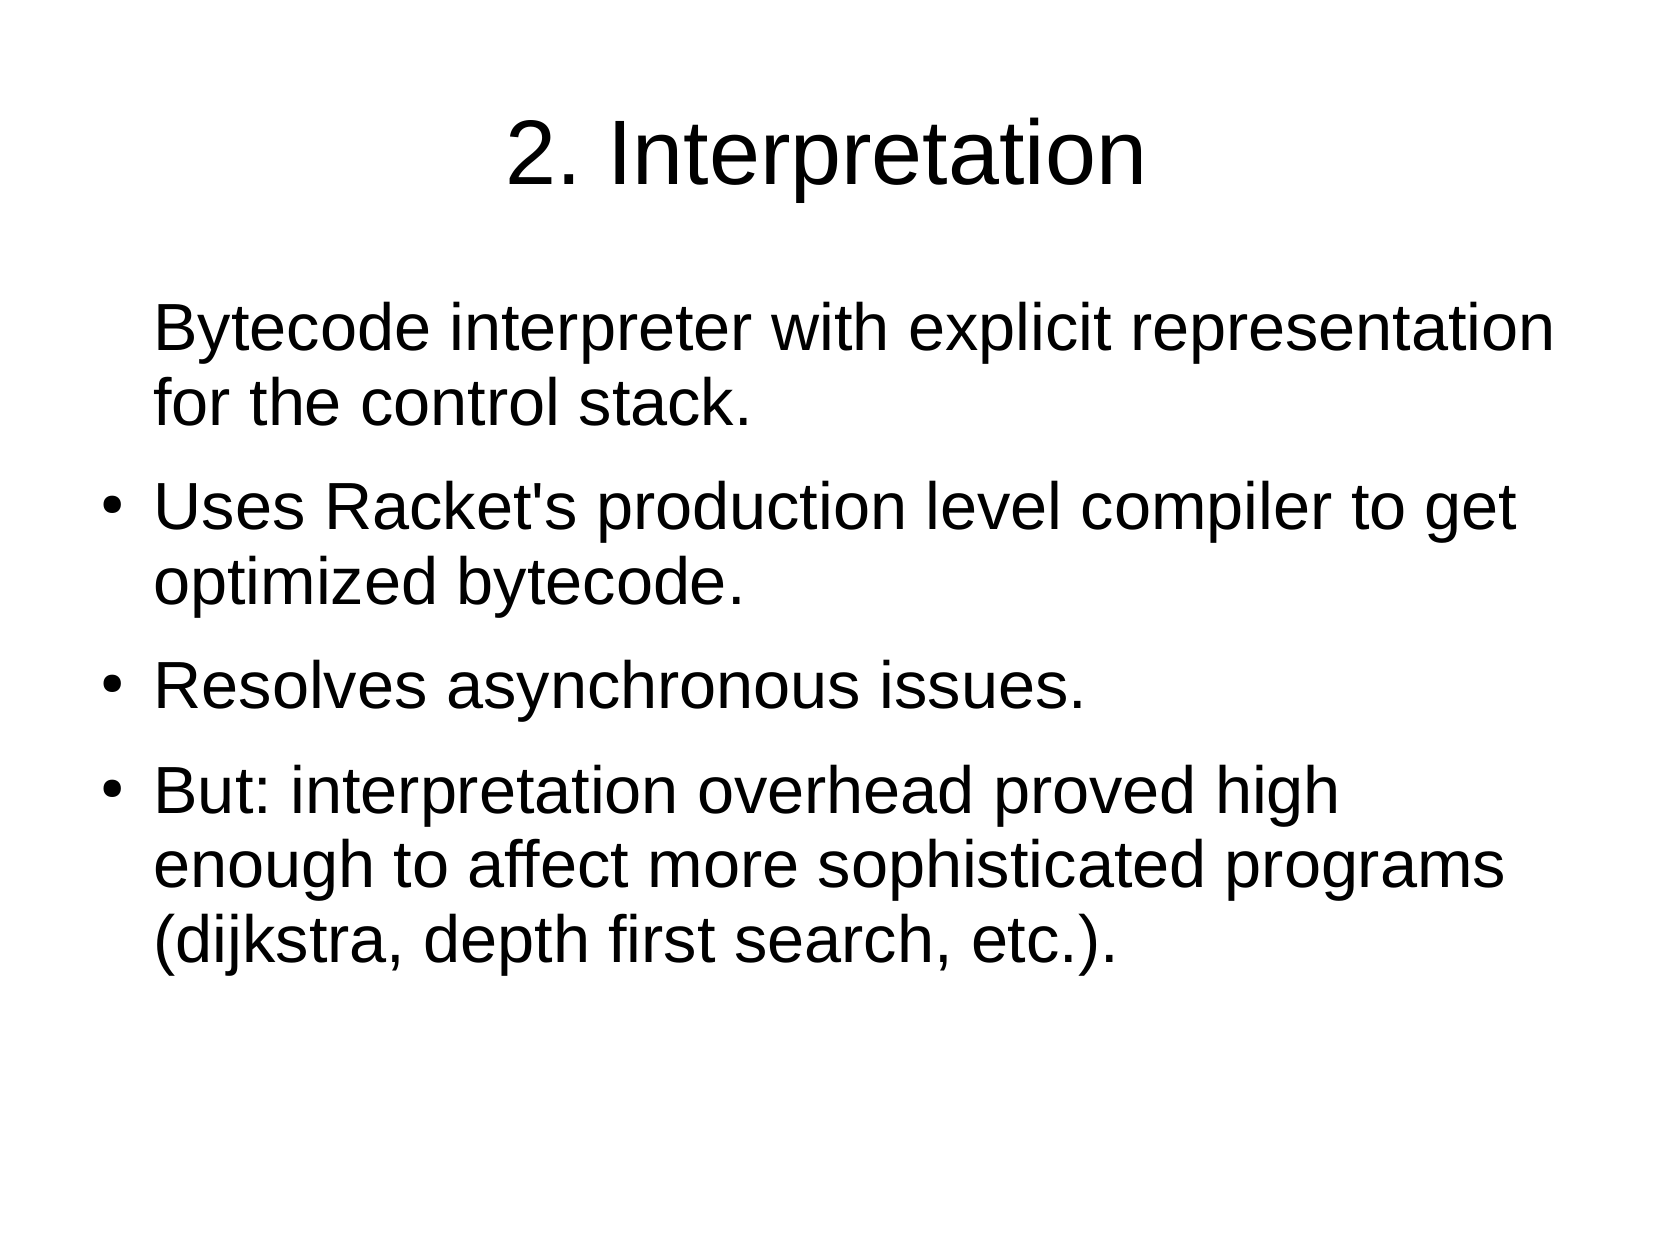

# 2. Interpretation
Bytecode interpreter with explicit representation for the control stack.
Uses Racket's production level compiler to get optimized bytecode.
Resolves asynchronous issues.
But: interpretation overhead proved high enough to affect more sophisticated programs (dijkstra, depth first search, etc.).